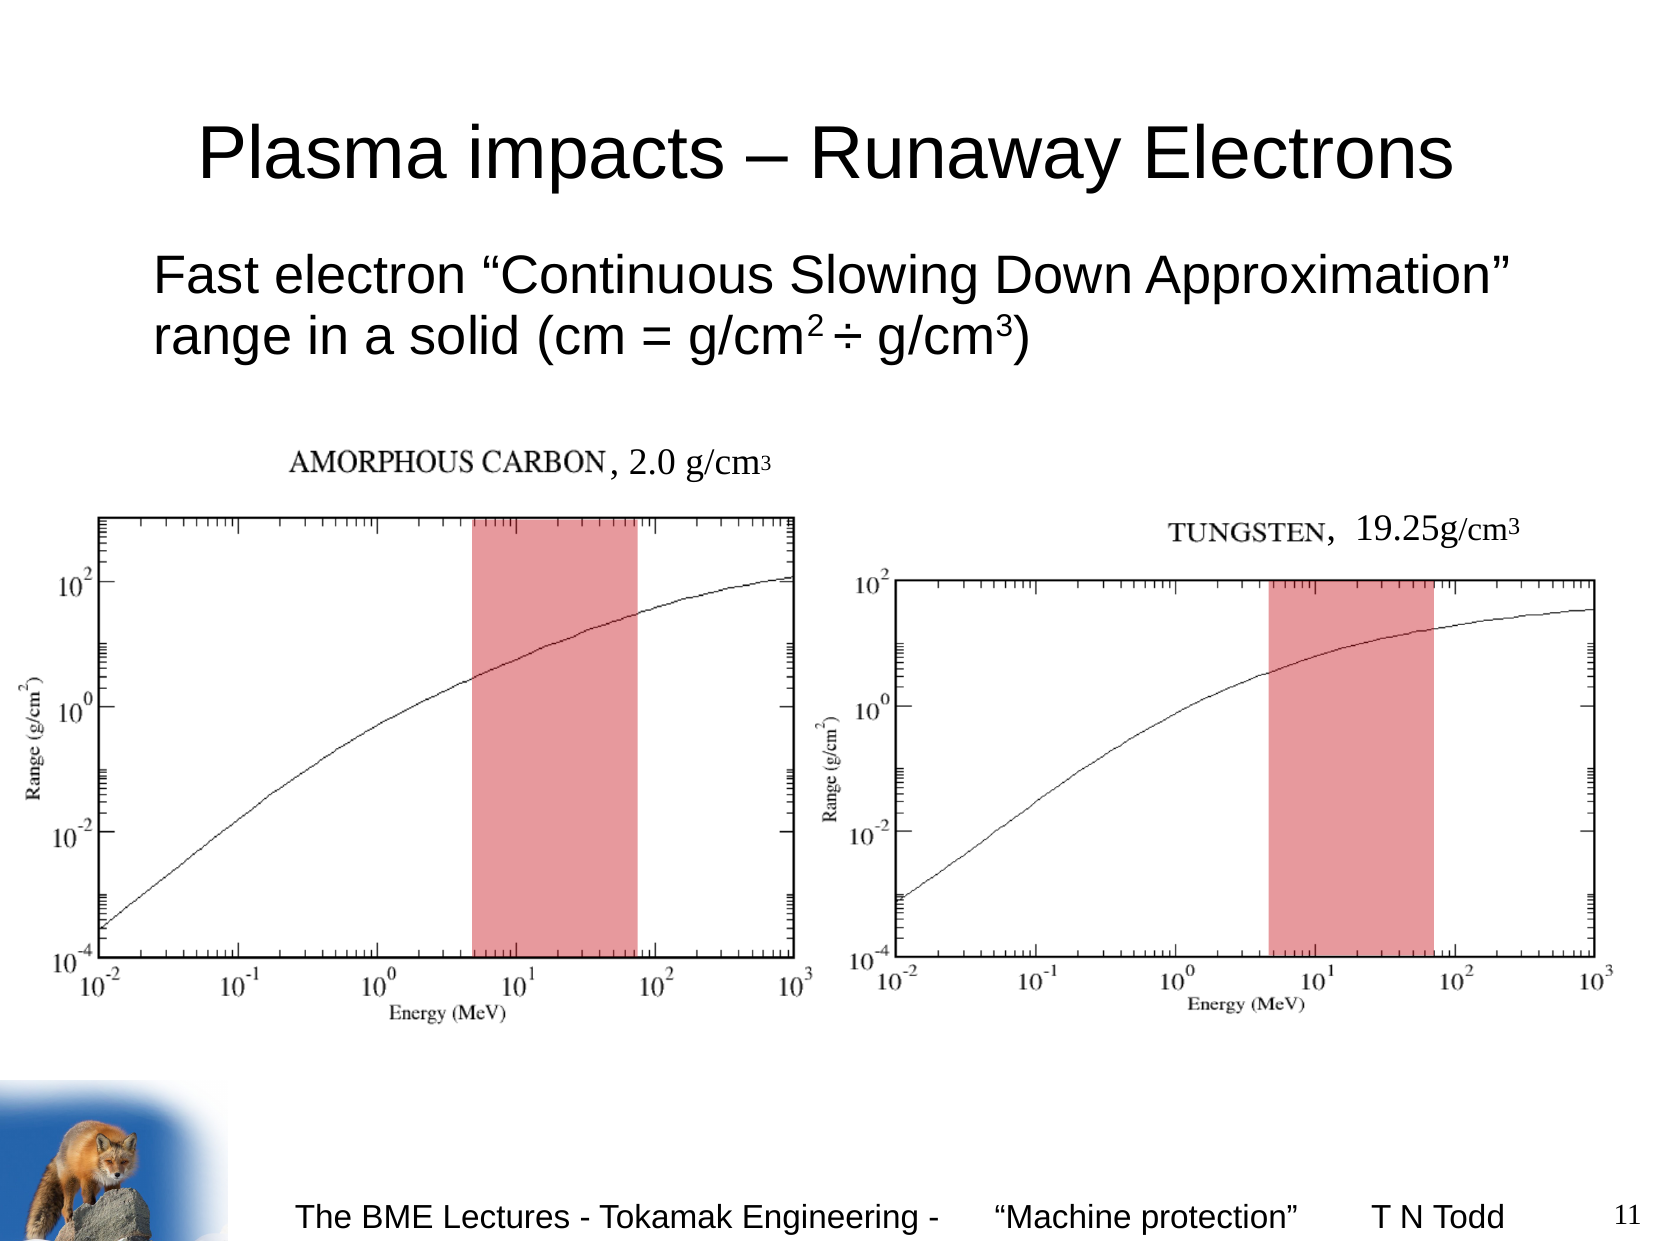

# Plasma impacts – Runaway Electrons
Fast electron “Continuous Slowing Down Approximation” range in a solid (cm = g/cm2 ÷ g/cm3)
, 2.0 g/cm3
, 19.25g/cm3
11